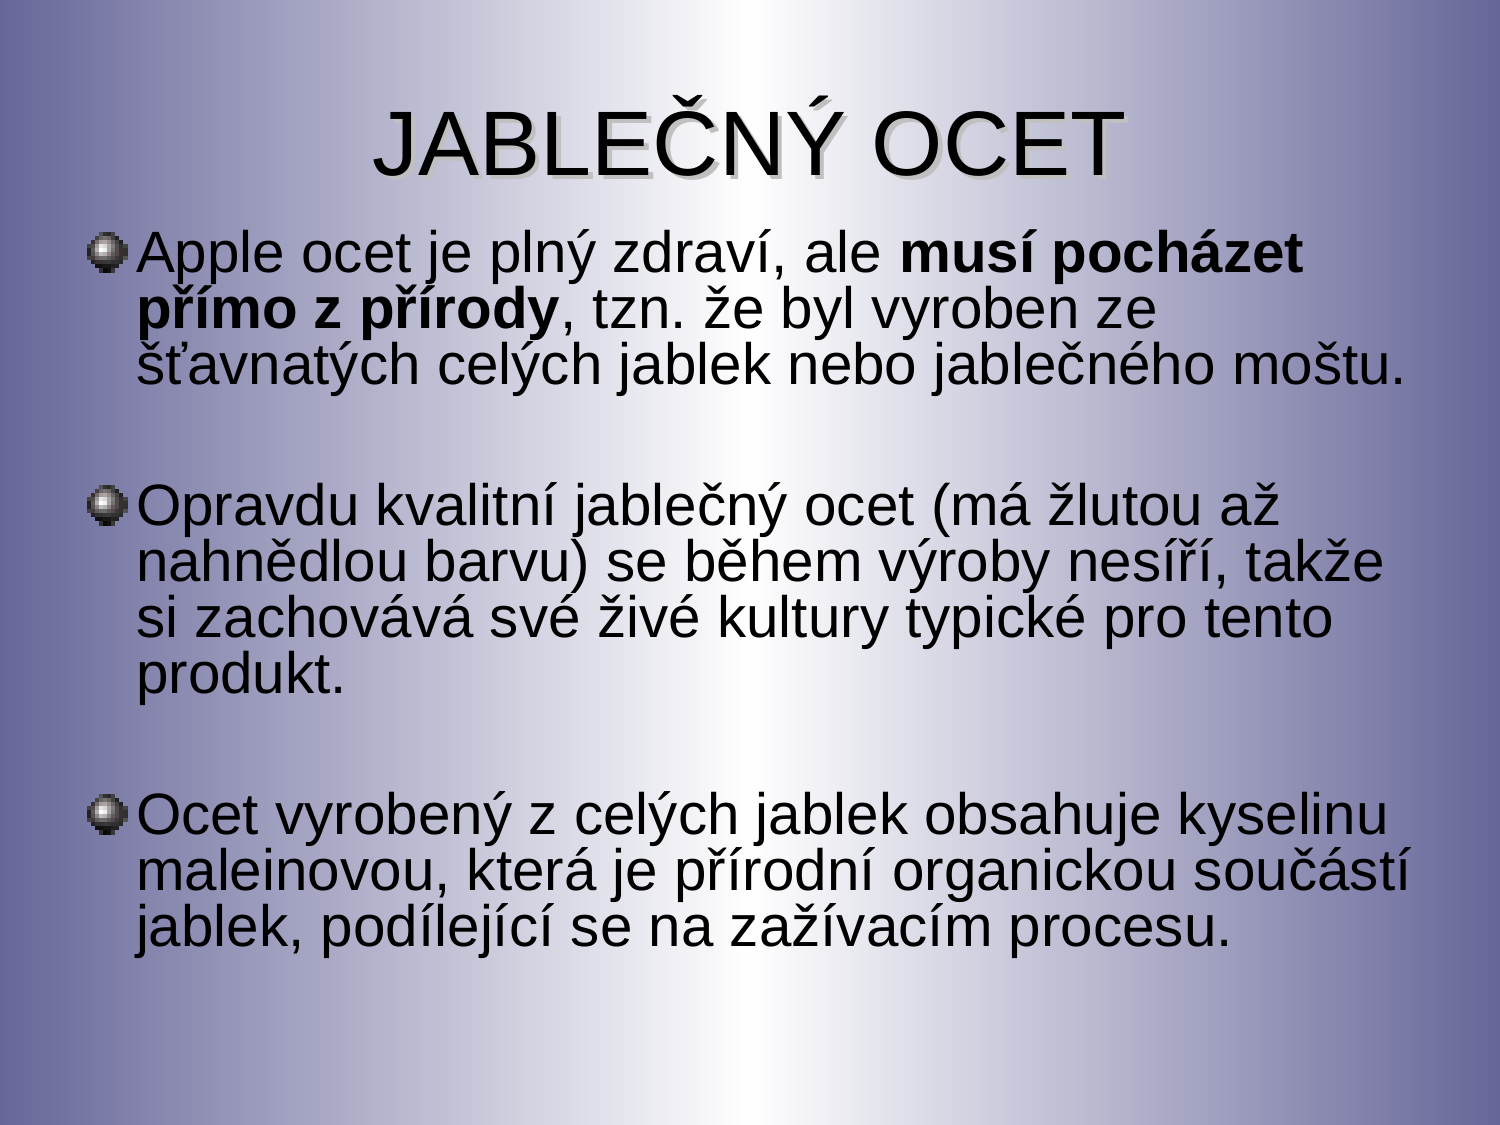

# JABLEČNÝ OCET
Apple ocet je plný zdraví, ale musí pocházet přímo z přírody, tzn. že byl vyroben ze šťavnatých celých jablek nebo jablečného moštu.
Opravdu kvalitní jablečný ocet (má žlutou až nahnědlou barvu) se během výroby nesíří, takže si zachovává své živé kultury typické pro tento produkt.
Ocet vyrobený z celých jablek obsahuje kyselinu maleinovou, která je přírodní organickou součástí jablek, podílející se na zažívacím procesu.